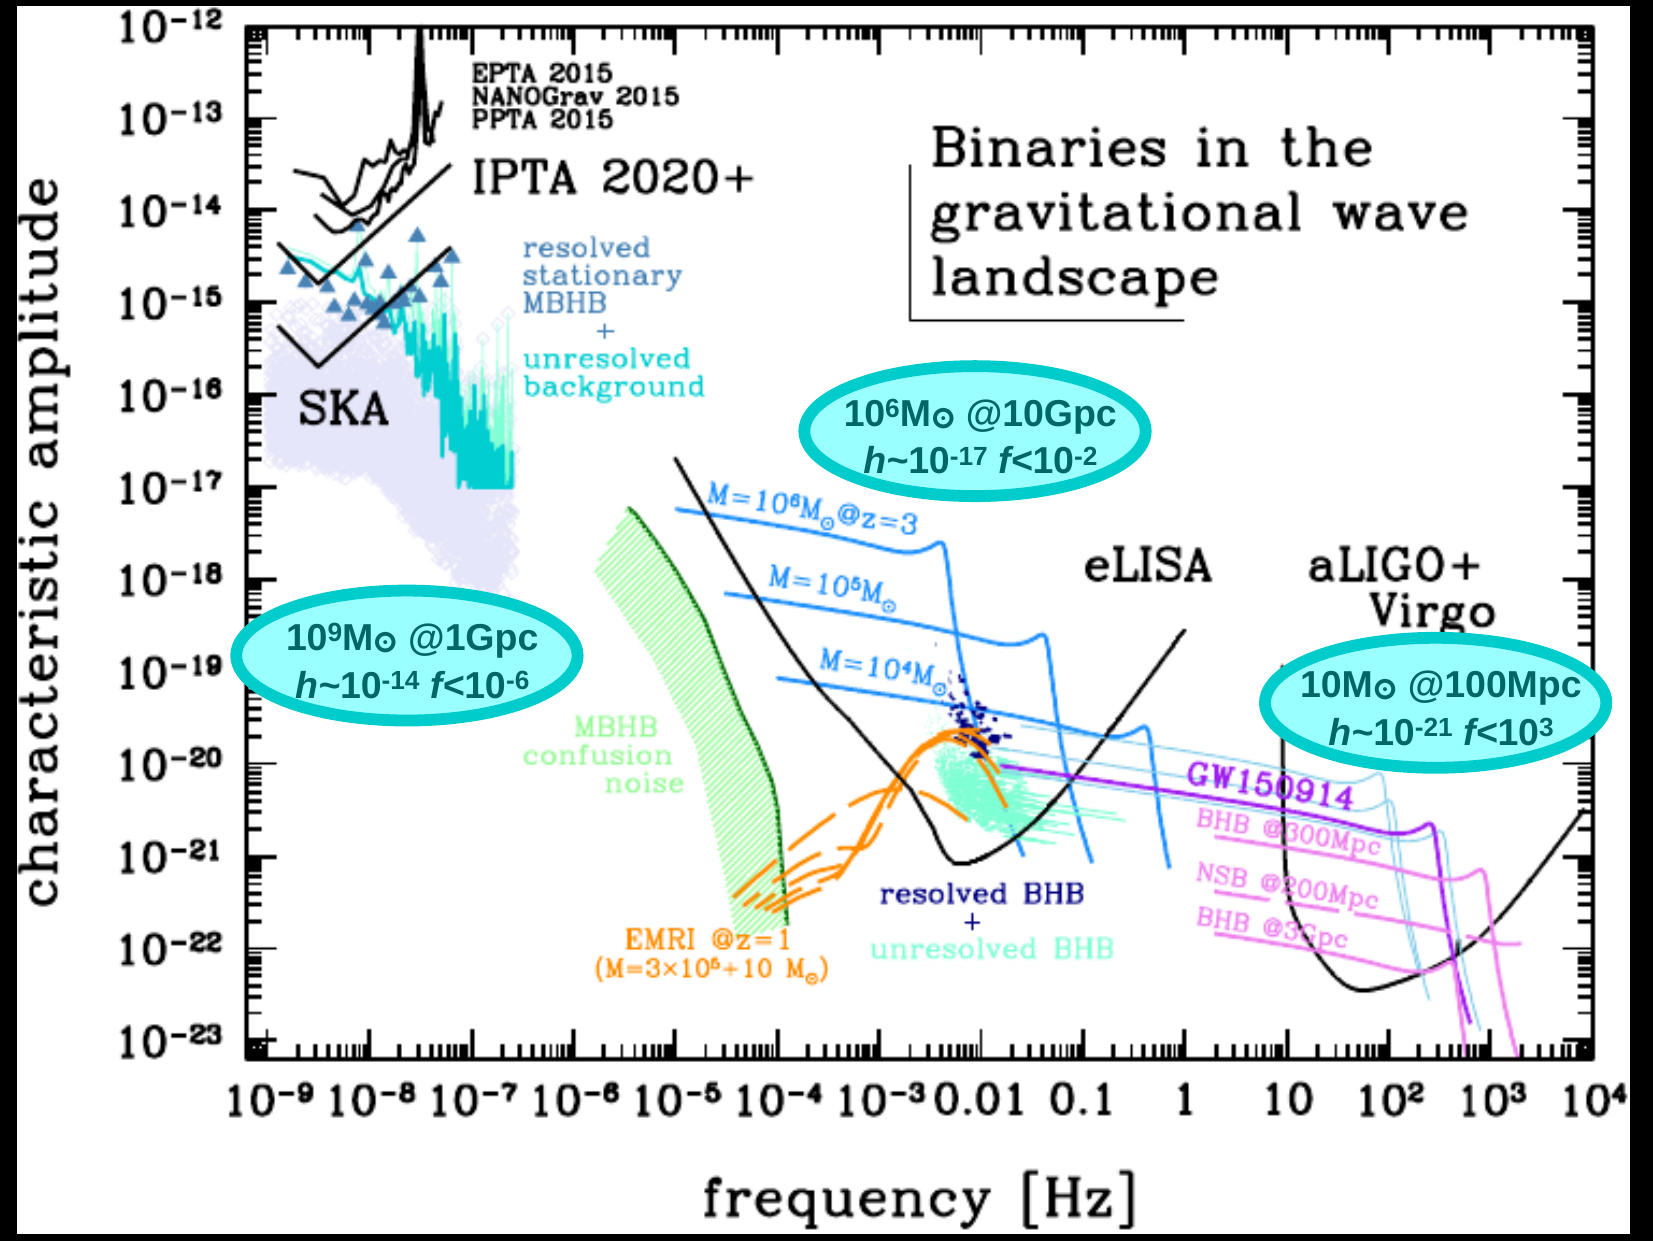

106M𐌏 @10Gpc
h~10-17 f<10-2
109M𐌏 @1Gpc
h~10-14 f<10-6
10M𐌏 @100Mpc
h~10-21 f<103